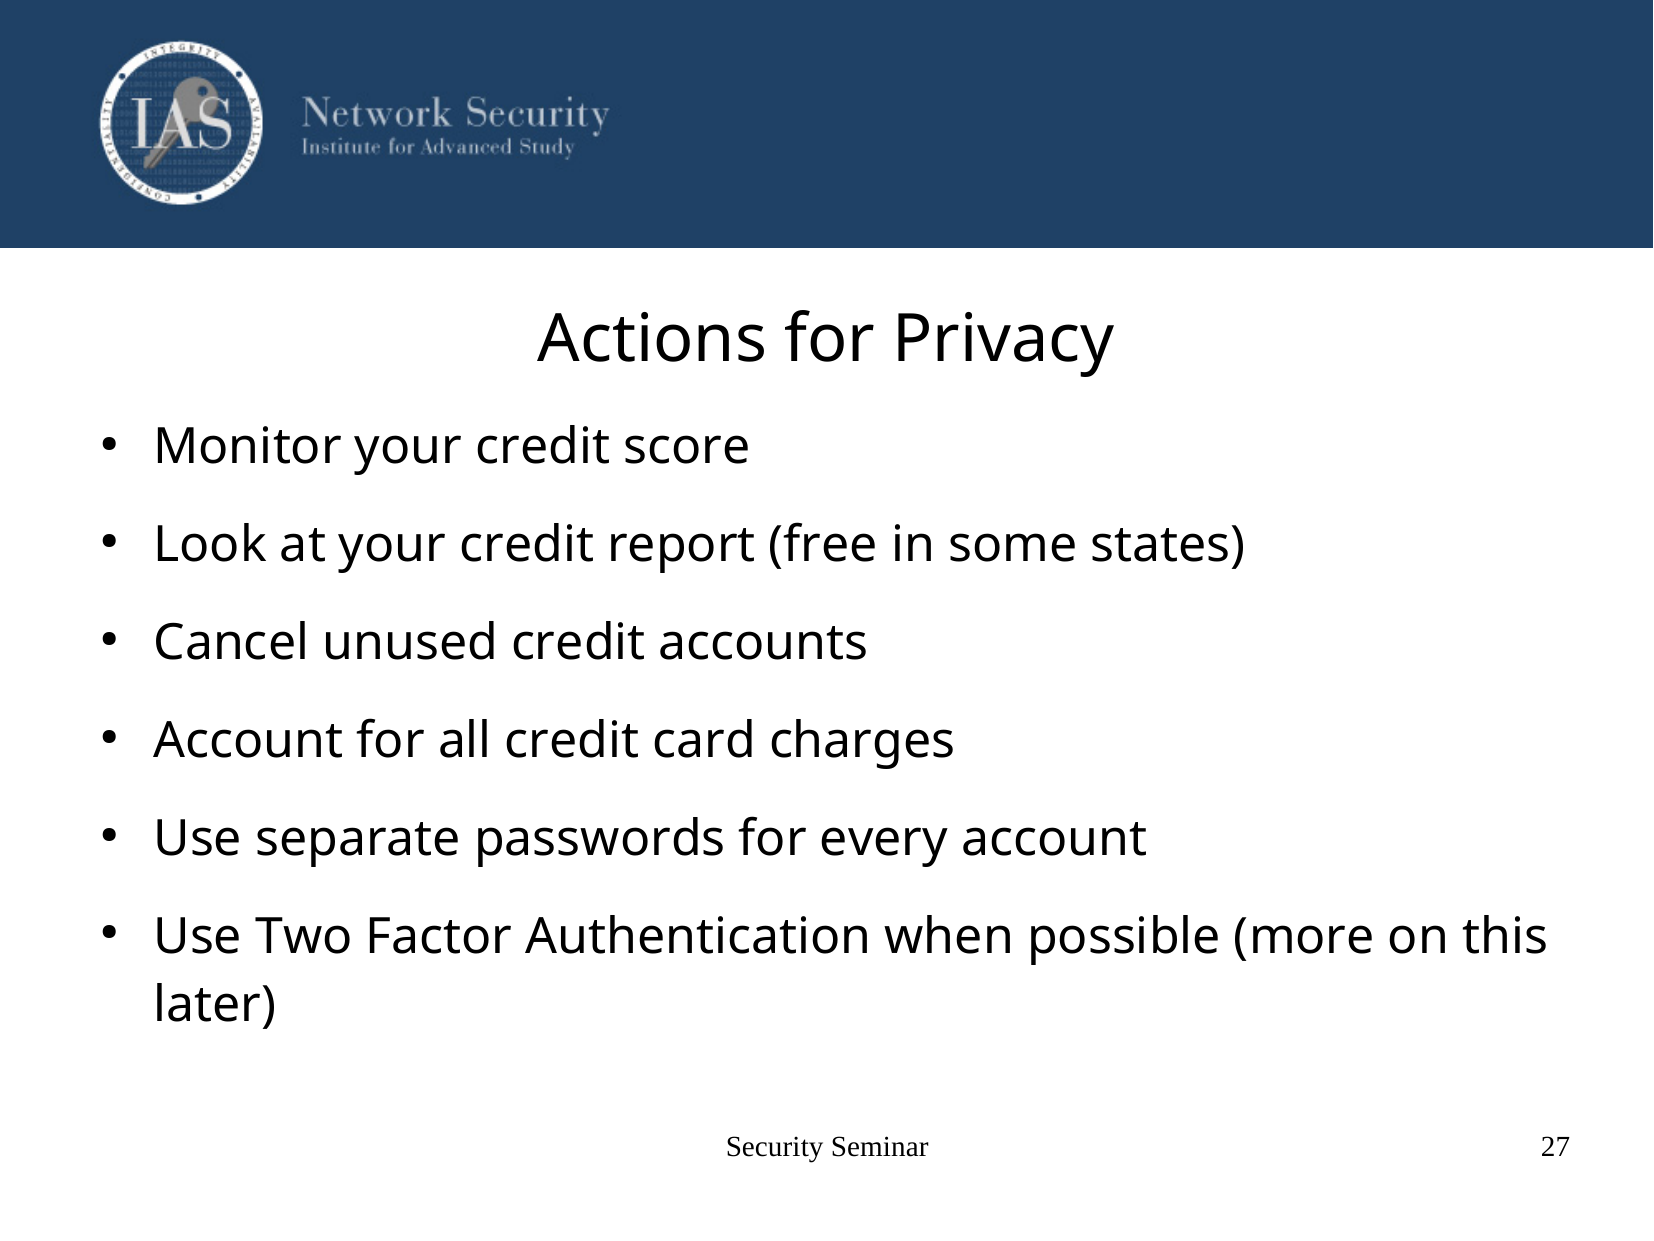

#
Actions for Privacy
Monitor your credit score
Look at your credit report (free in some states)
Cancel unused credit accounts
Account for all credit card charges
Use separate passwords for every account
Use Two Factor Authentication when possible (more on this later)
Security Seminar
27